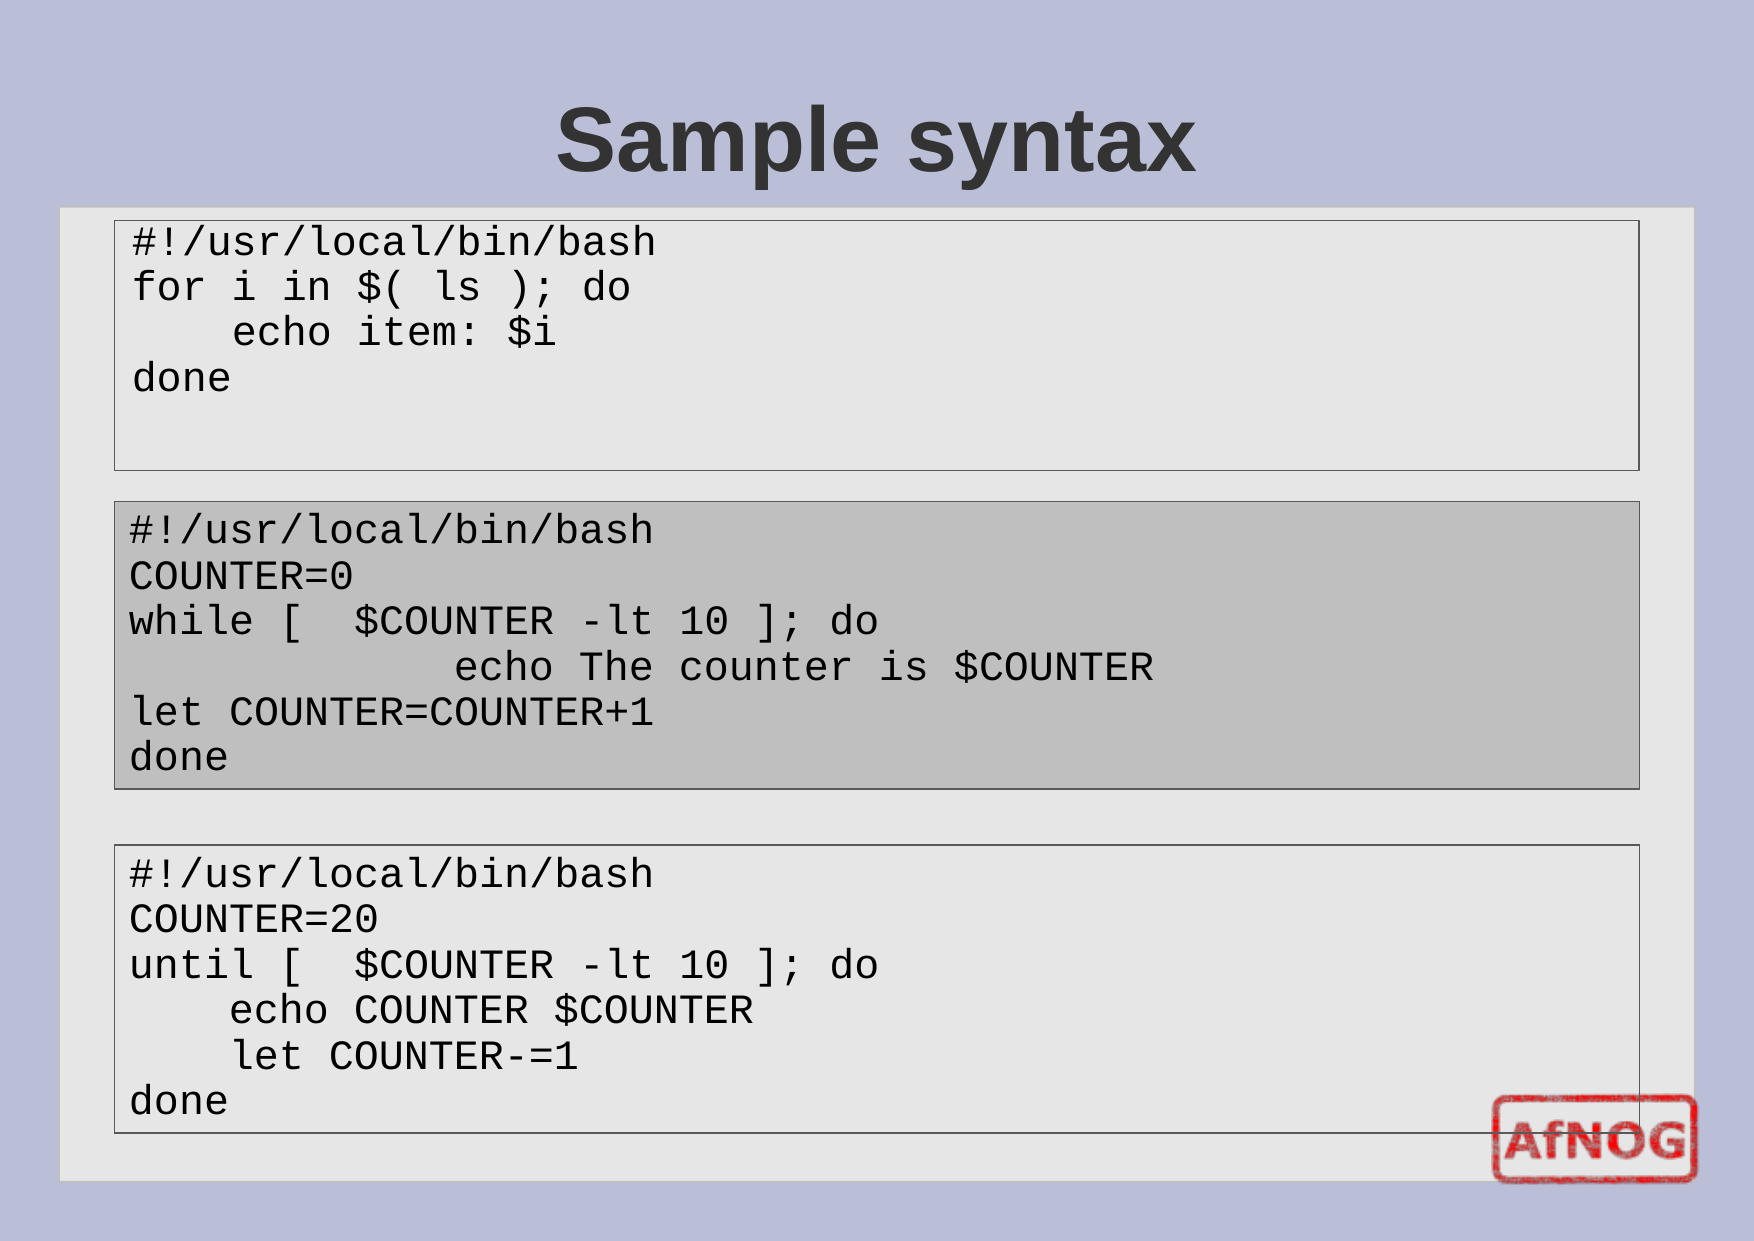

# Sample syntax
#!/usr/local/bin/bash
for i in $( ls ); do
 echo item: $i
done
#!/usr/local/bin/bash
COUNTER=0
while [ $COUNTER -lt 10 ]; do
 echo The counter is $COUNTER
let COUNTER=COUNTER+1
done
#!/usr/local/bin/bash
COUNTER=20
until [ $COUNTER -lt 10 ]; do
 echo COUNTER $COUNTER
 let COUNTER-=1
done